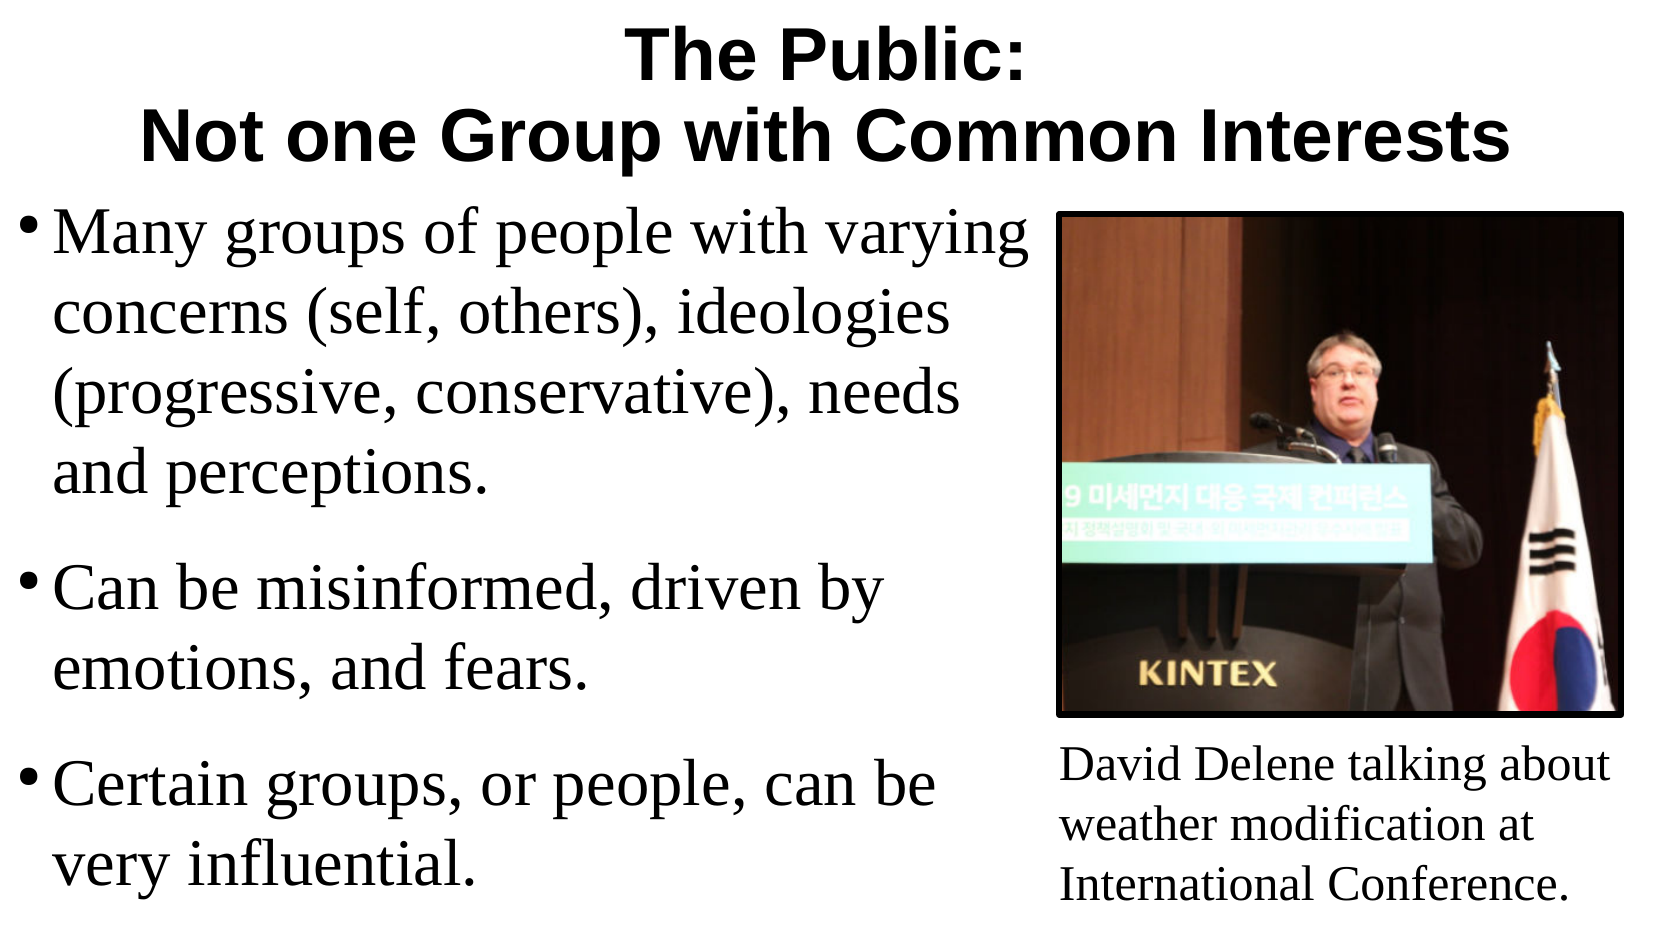

# The Public: Not one Group with Common Interests
Many groups of people with varying concerns (self, others), ideologies (progressive, conservative), needs and perceptions.
Can be misinformed, driven by emotions, and fears.
Certain groups, or people, can be very influential.
David Delene talking about weather modification at International Conference.